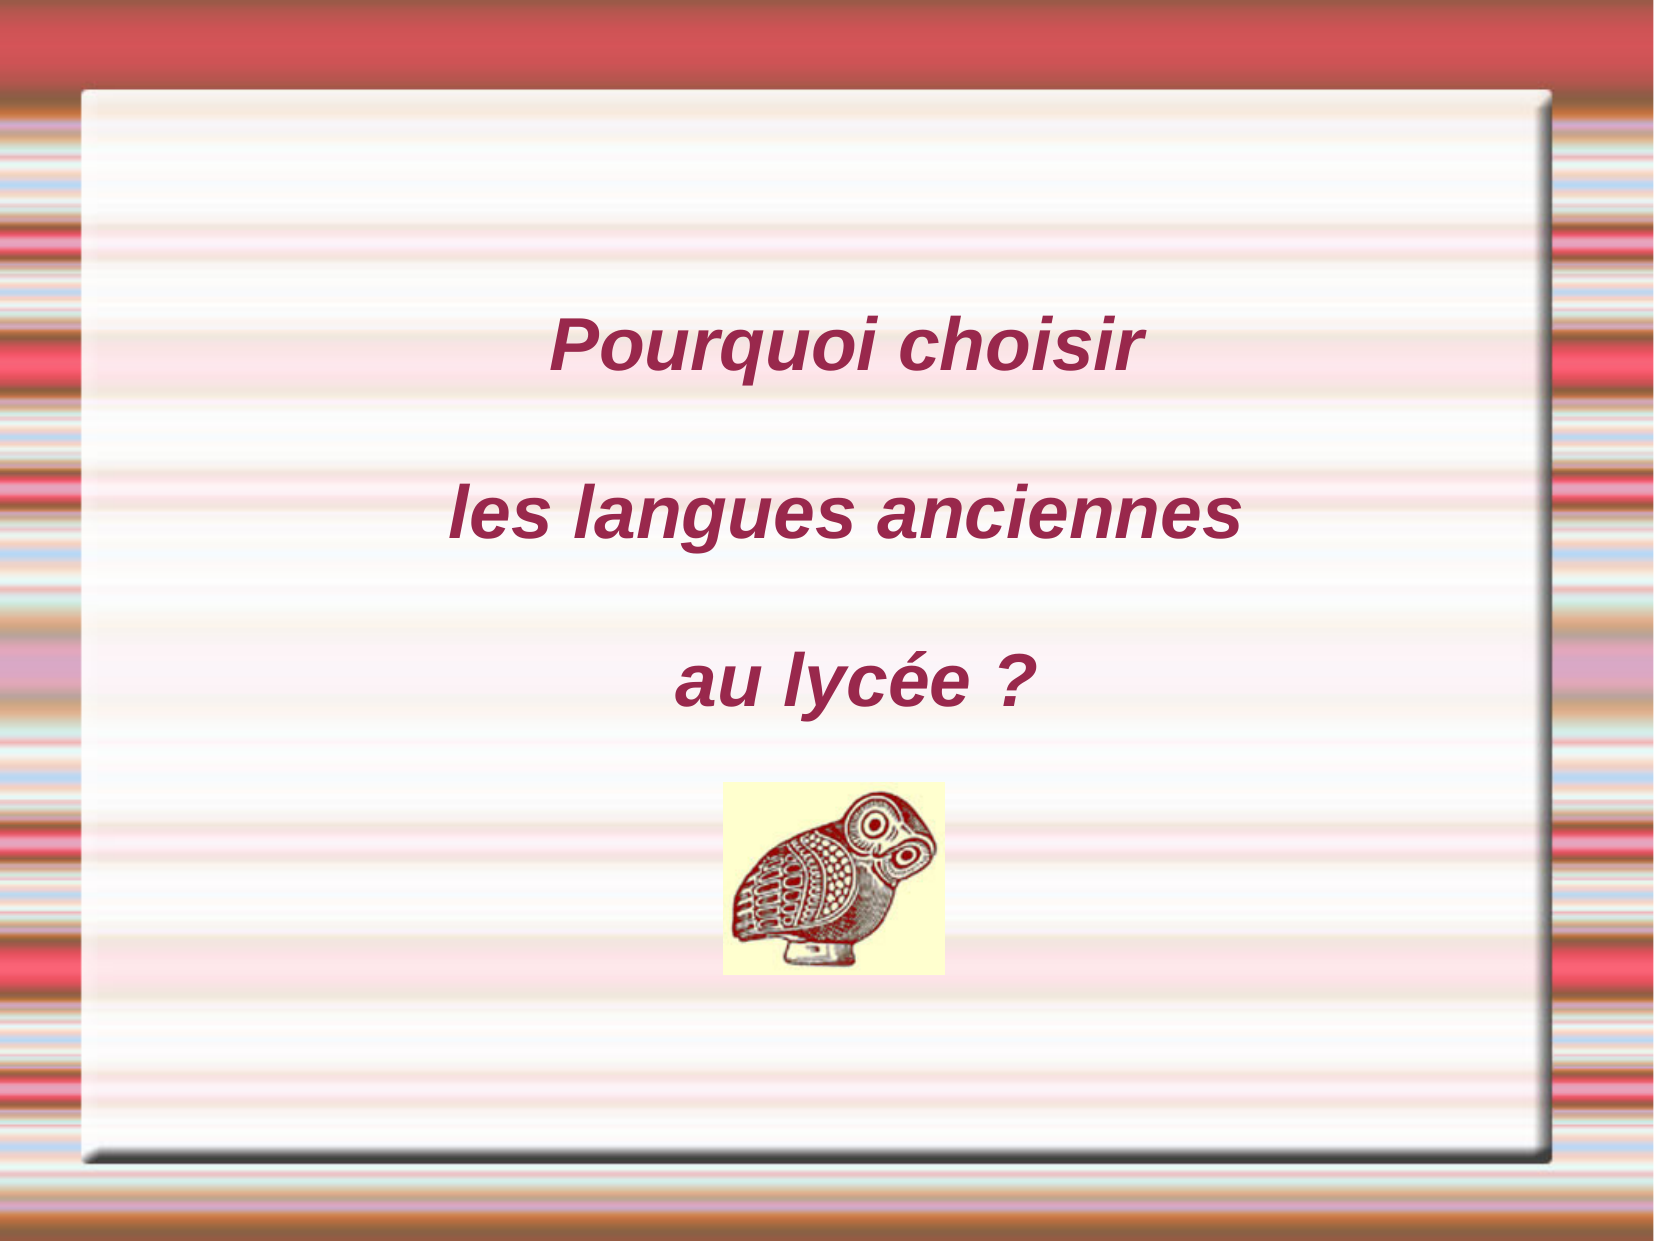

# Pourquoi choisir les langues anciennes au lycée ?